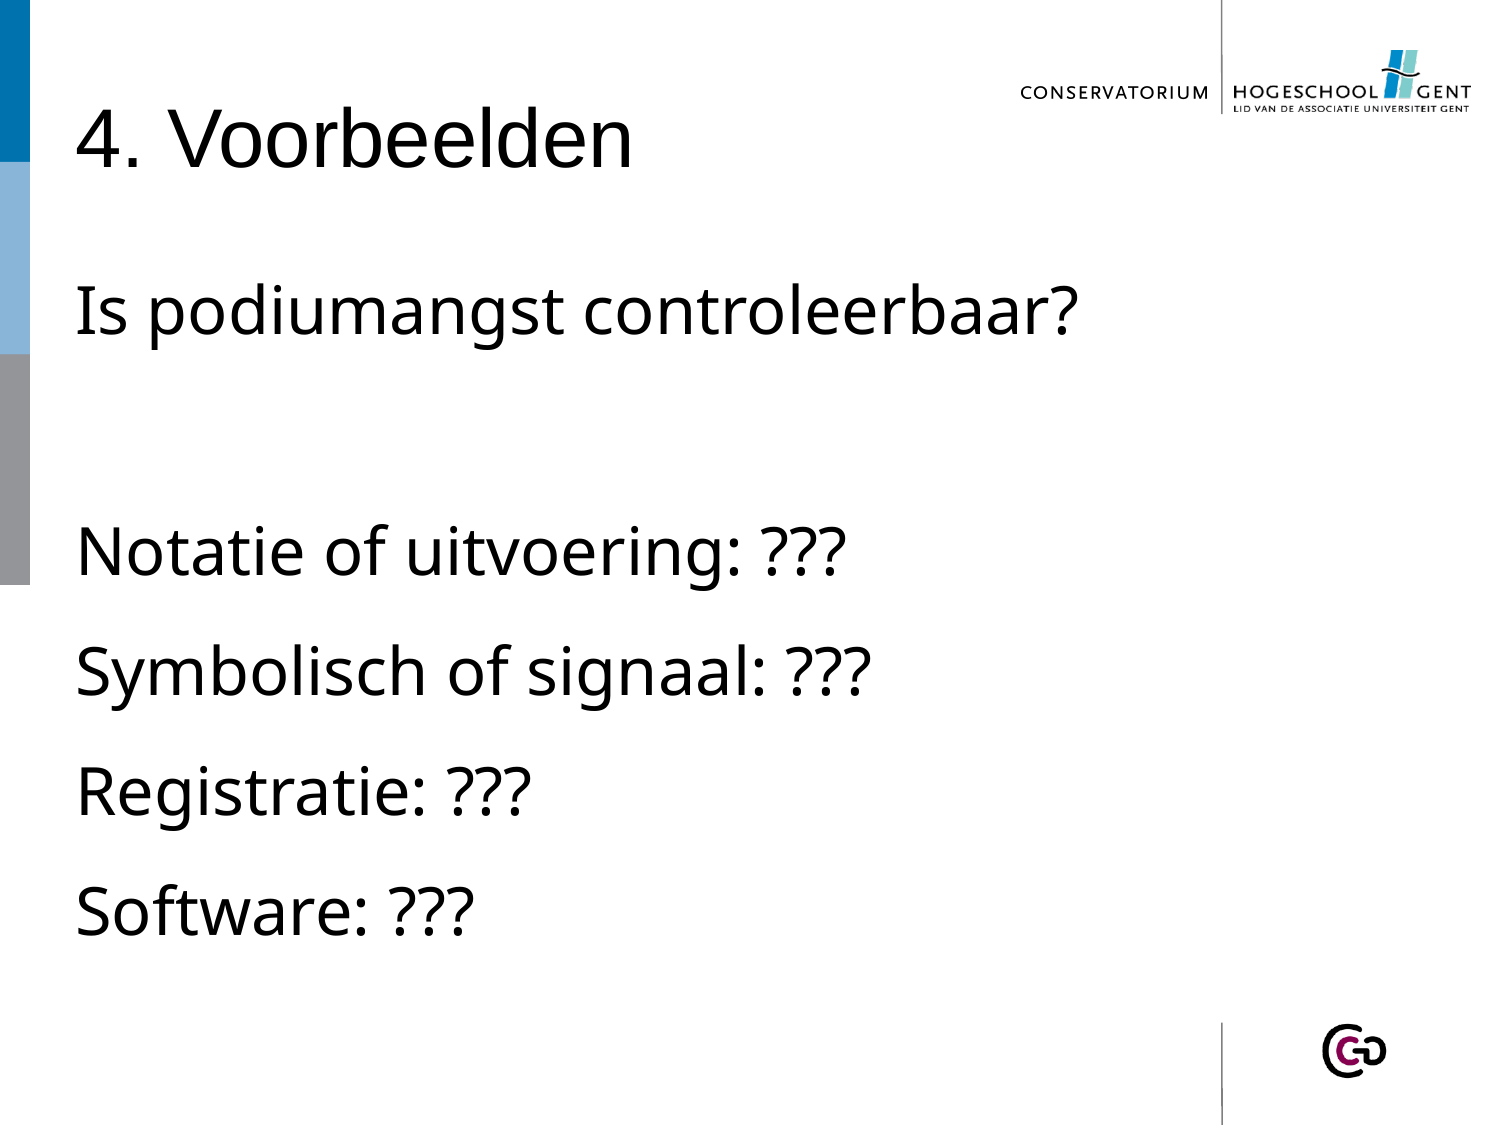

# 4. Voorbeelden
Is podiumangst controleerbaar?
Notatie of uitvoering: ???
Symbolisch of signaal: ???
Registratie: ???
Software: ???